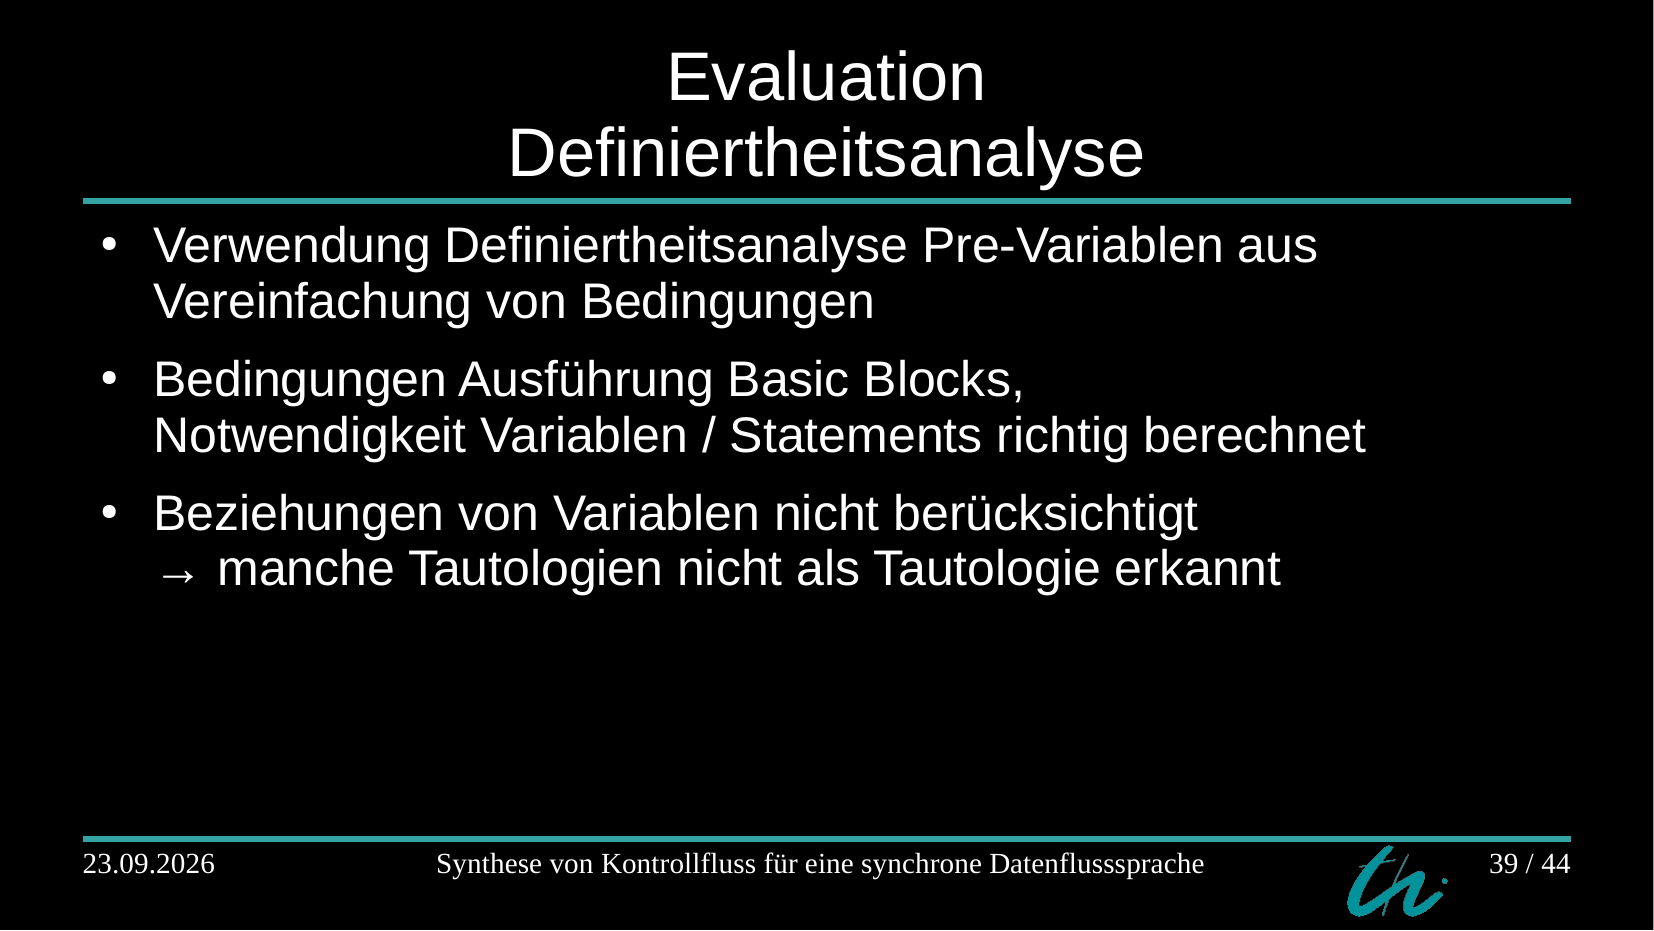

# Evaluation Definiertheitsanalyse
Verwendung Definiertheitsanalyse Pre-Variablen aus Vereinfachung von Bedingungen
Bedingungen Ausführung Basic Blocks,
Notwendigkeit Variablen / Statements richtig berechnet
Beziehungen von Variablen nicht berücksichtigt
→ manche Tautologien nicht als Tautologie erkannt
Synthese von Kontrollfluss für eine synchrone Datenflusssprache
39